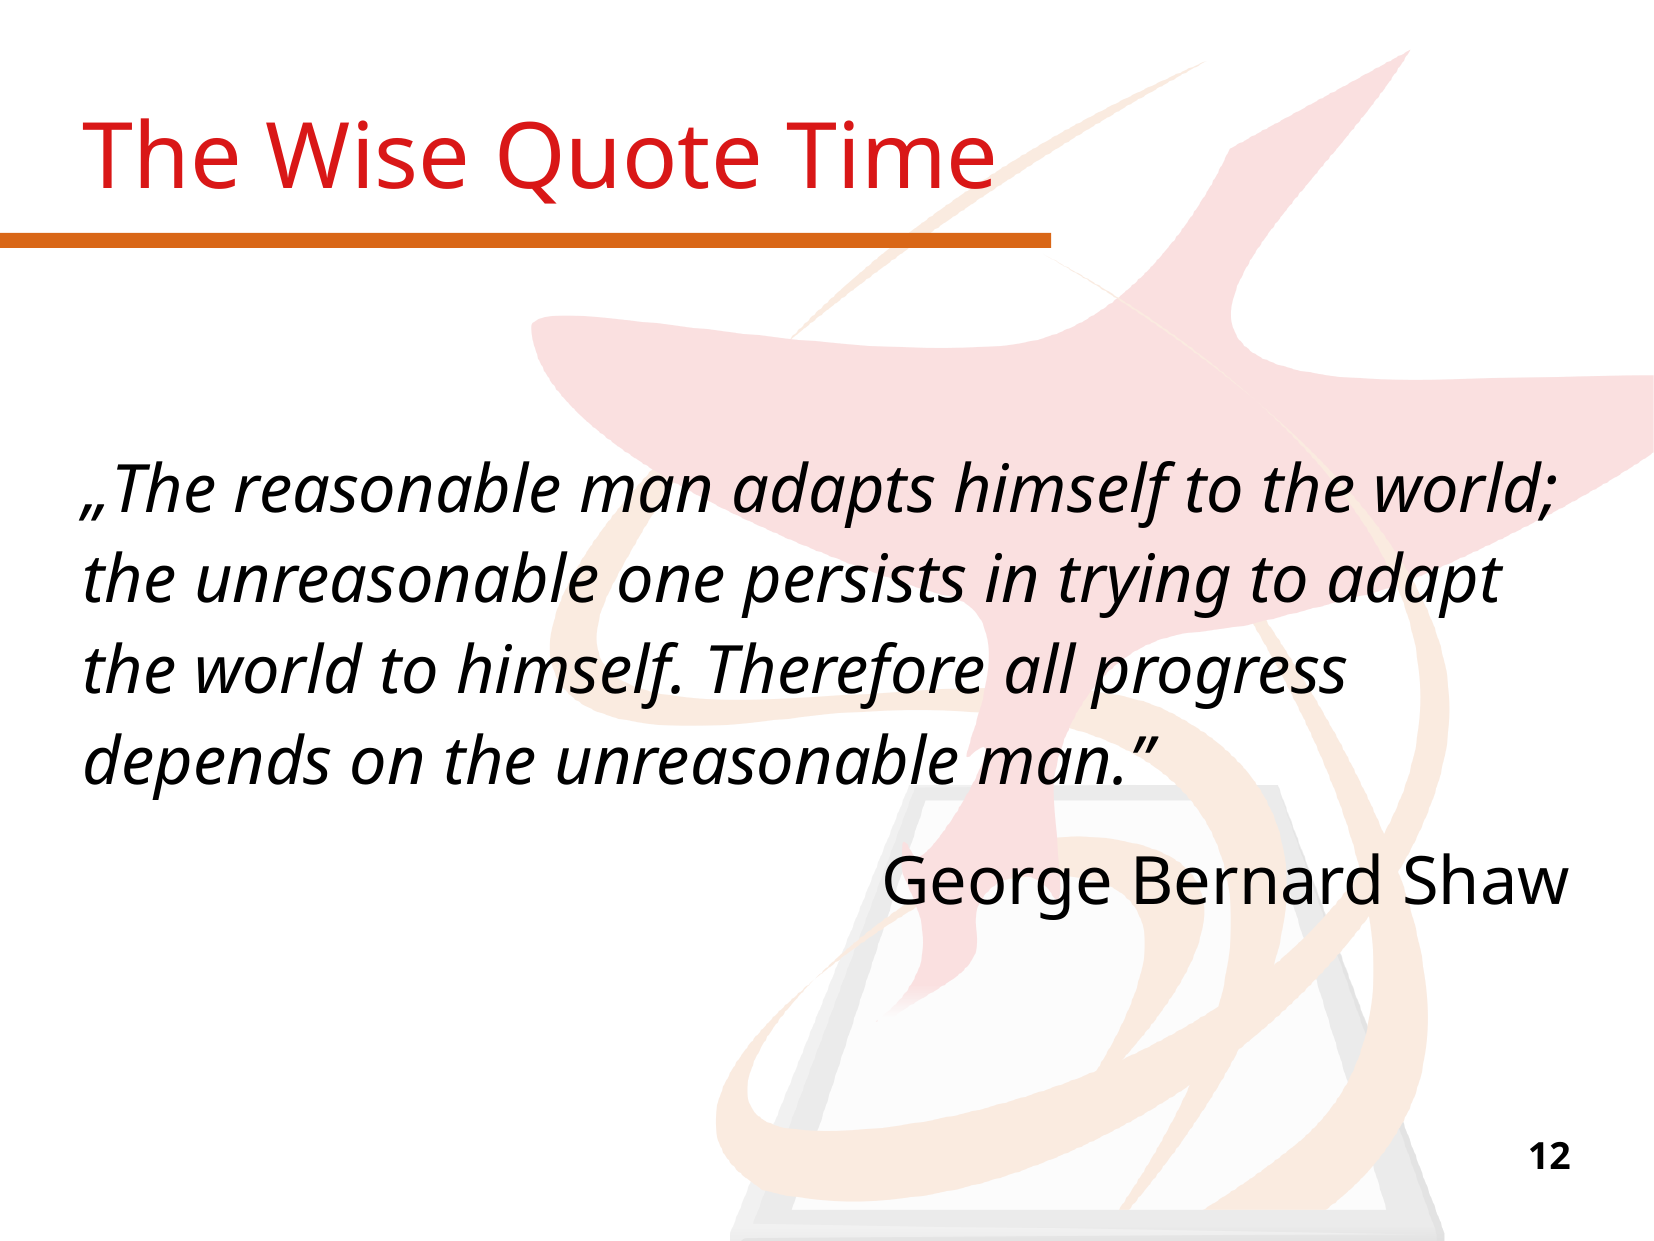

# The Wise Quote Time
„The reasonable man adapts himself to the world; the unreasonable one persists in trying to adapt the world to himself. Therefore all progress depends on the unreasonable man.”
George Bernard Shaw
12